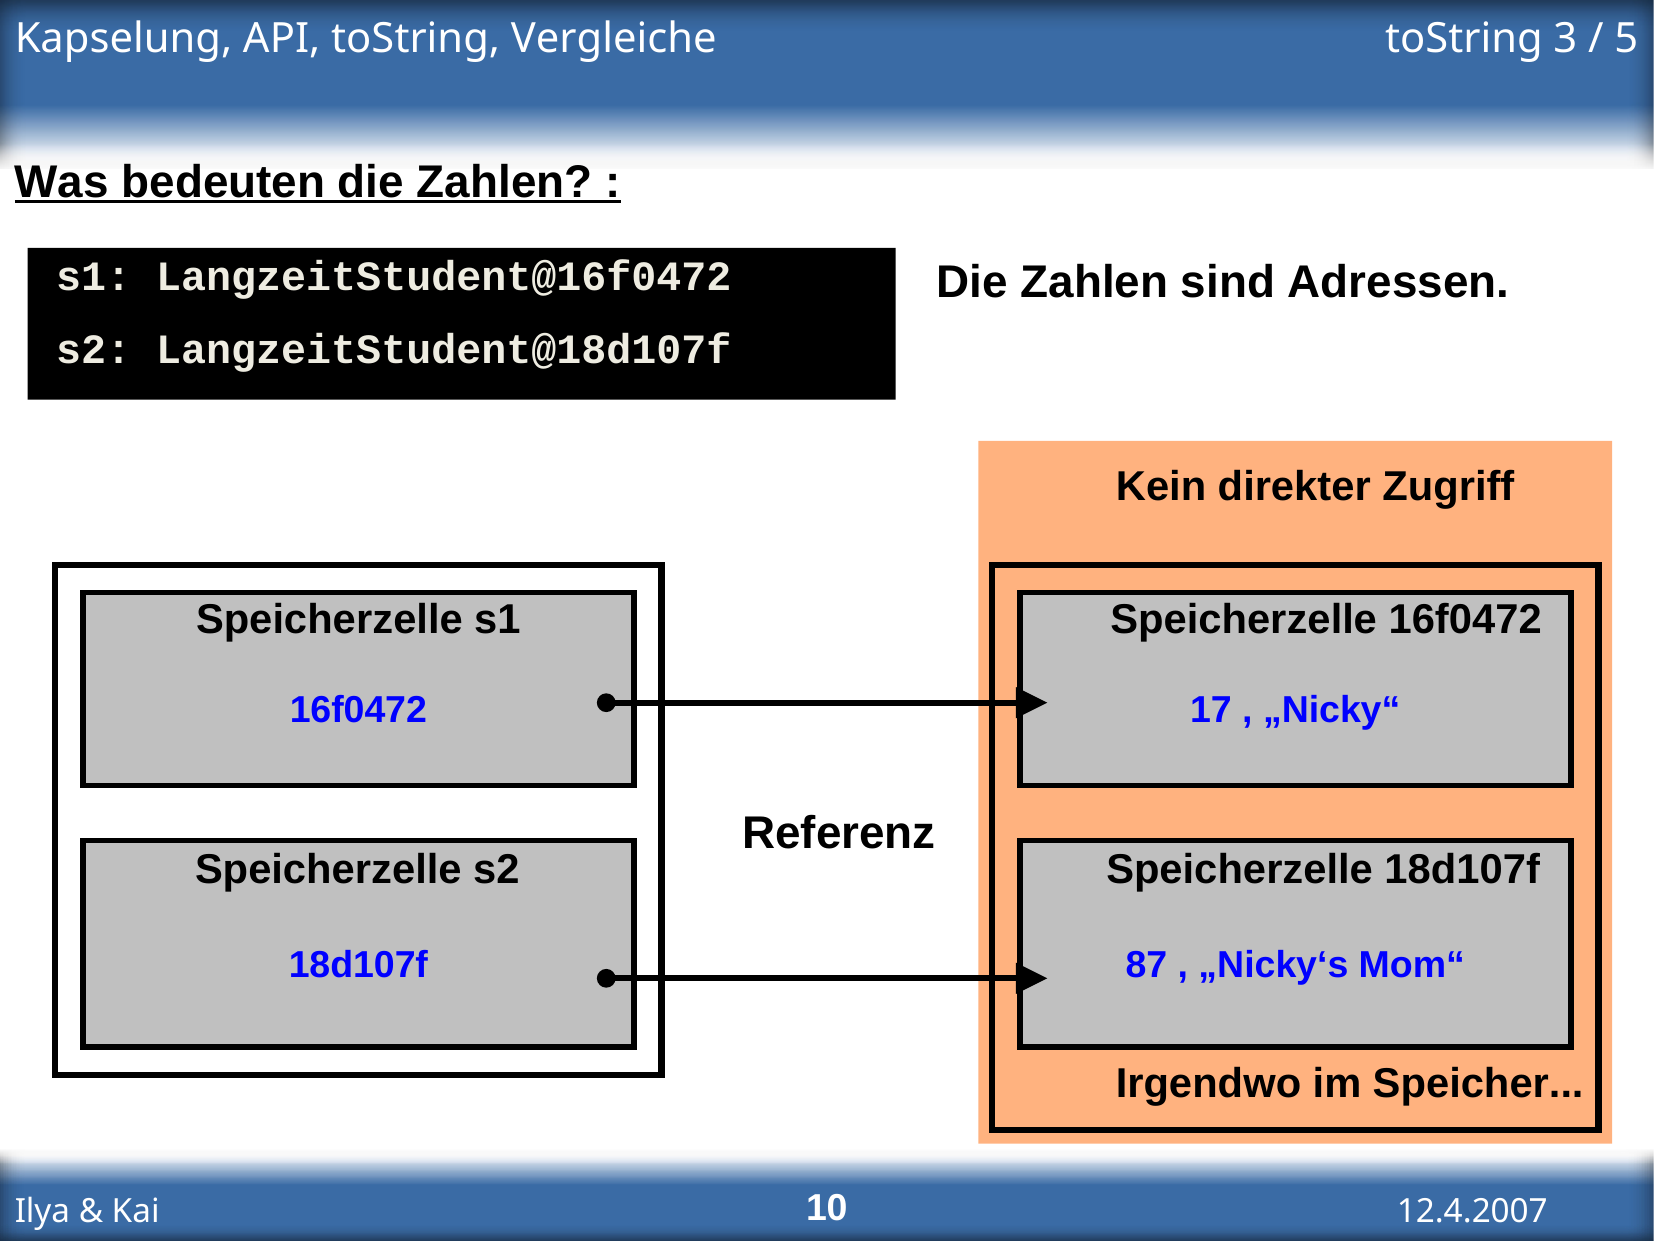

toString 3 / 5
Was bedeuten die Zahlen? :
s1: LangzeitStudent@16f0472
s2: LangzeitStudent@18d107f
 Die Zahlen sind Adressen.
Kein direkter Zugriff
16f0472
18d107f
Speicherzelle s1
Speicherzelle s2
17 , „Nicky“
87 , „Nicky‘s Mom“
Irgendwo im Speicher...
Speicherzelle 16f0472
Referenz
Speicherzelle 18d107f
10